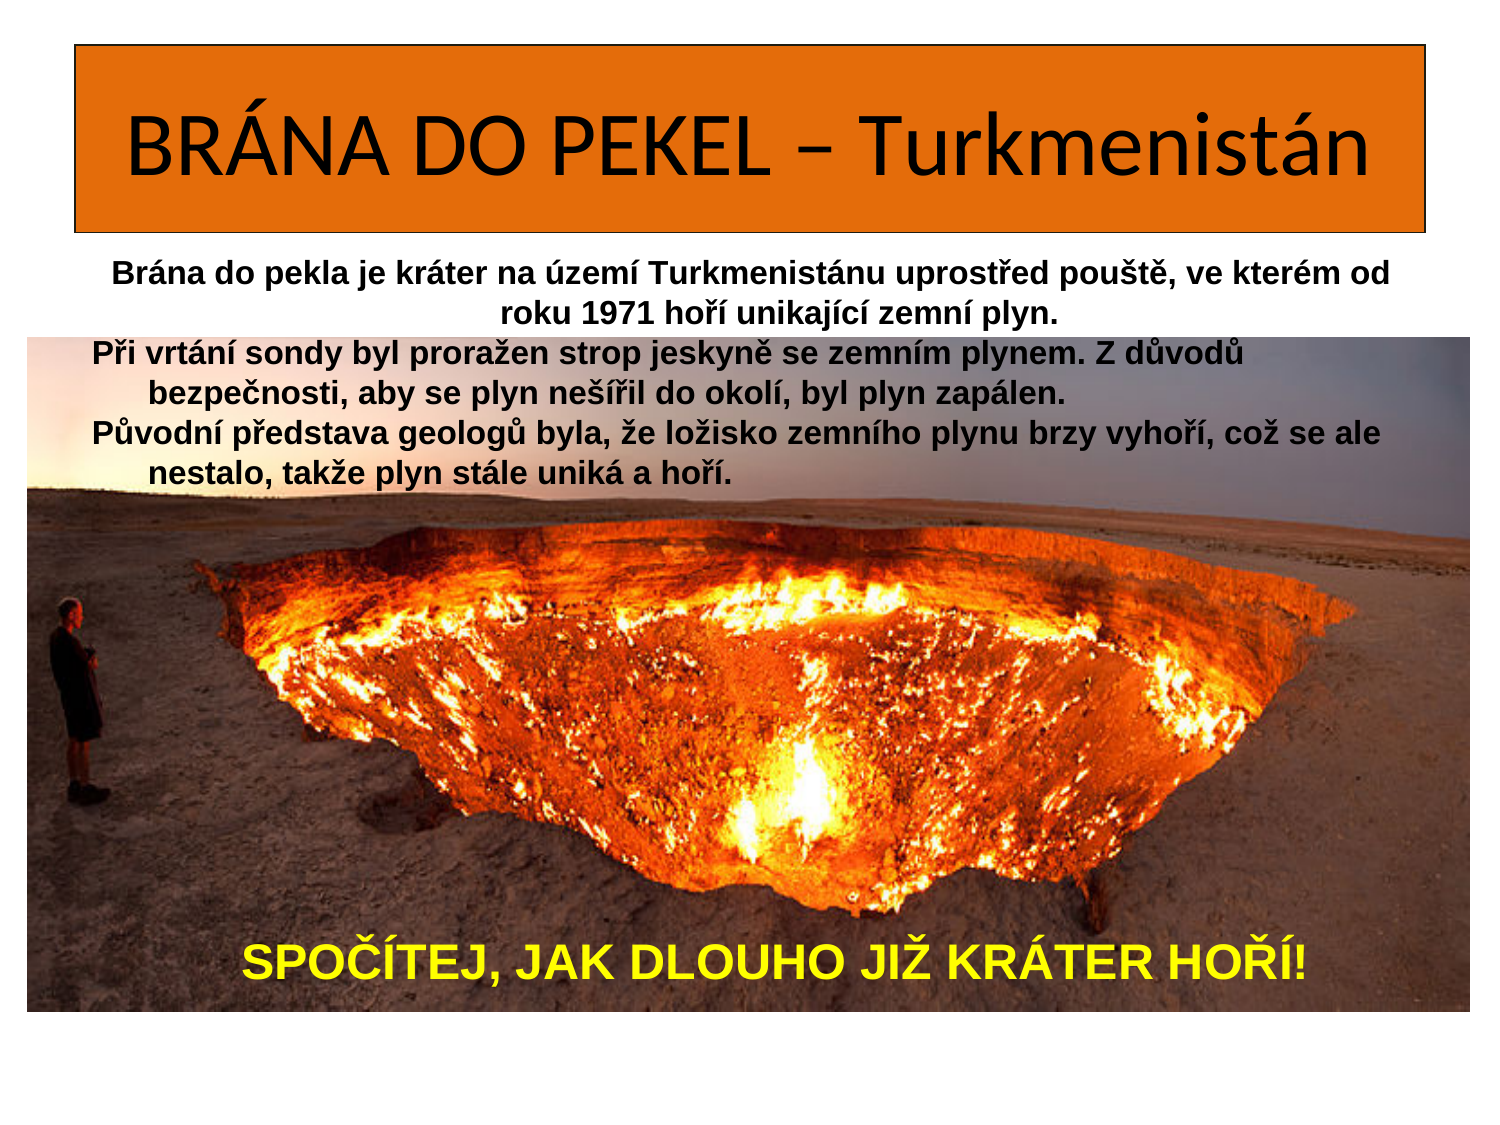

BRÁNA DO PEKEL – Turkmenistán
Brána do pekla je kráter na území Turkmenistánu uprostřed pouště, ve kterém od roku 1971 hoří unikající zemní plyn.
Při vrtání sondy byl proražen strop jeskyně se zemním plynem. Z důvodů bezpečnosti, aby se plyn nešířil do okolí, byl plyn zapálen.
Původní představa geologů byla, že ložisko zemního plynu brzy vyhoří, což se ale nestalo, takže plyn stále uniká a hoří.
		SPOČÍTEJ, JAK DLOUHO JIŽ KRÁTER HOŘÍ!